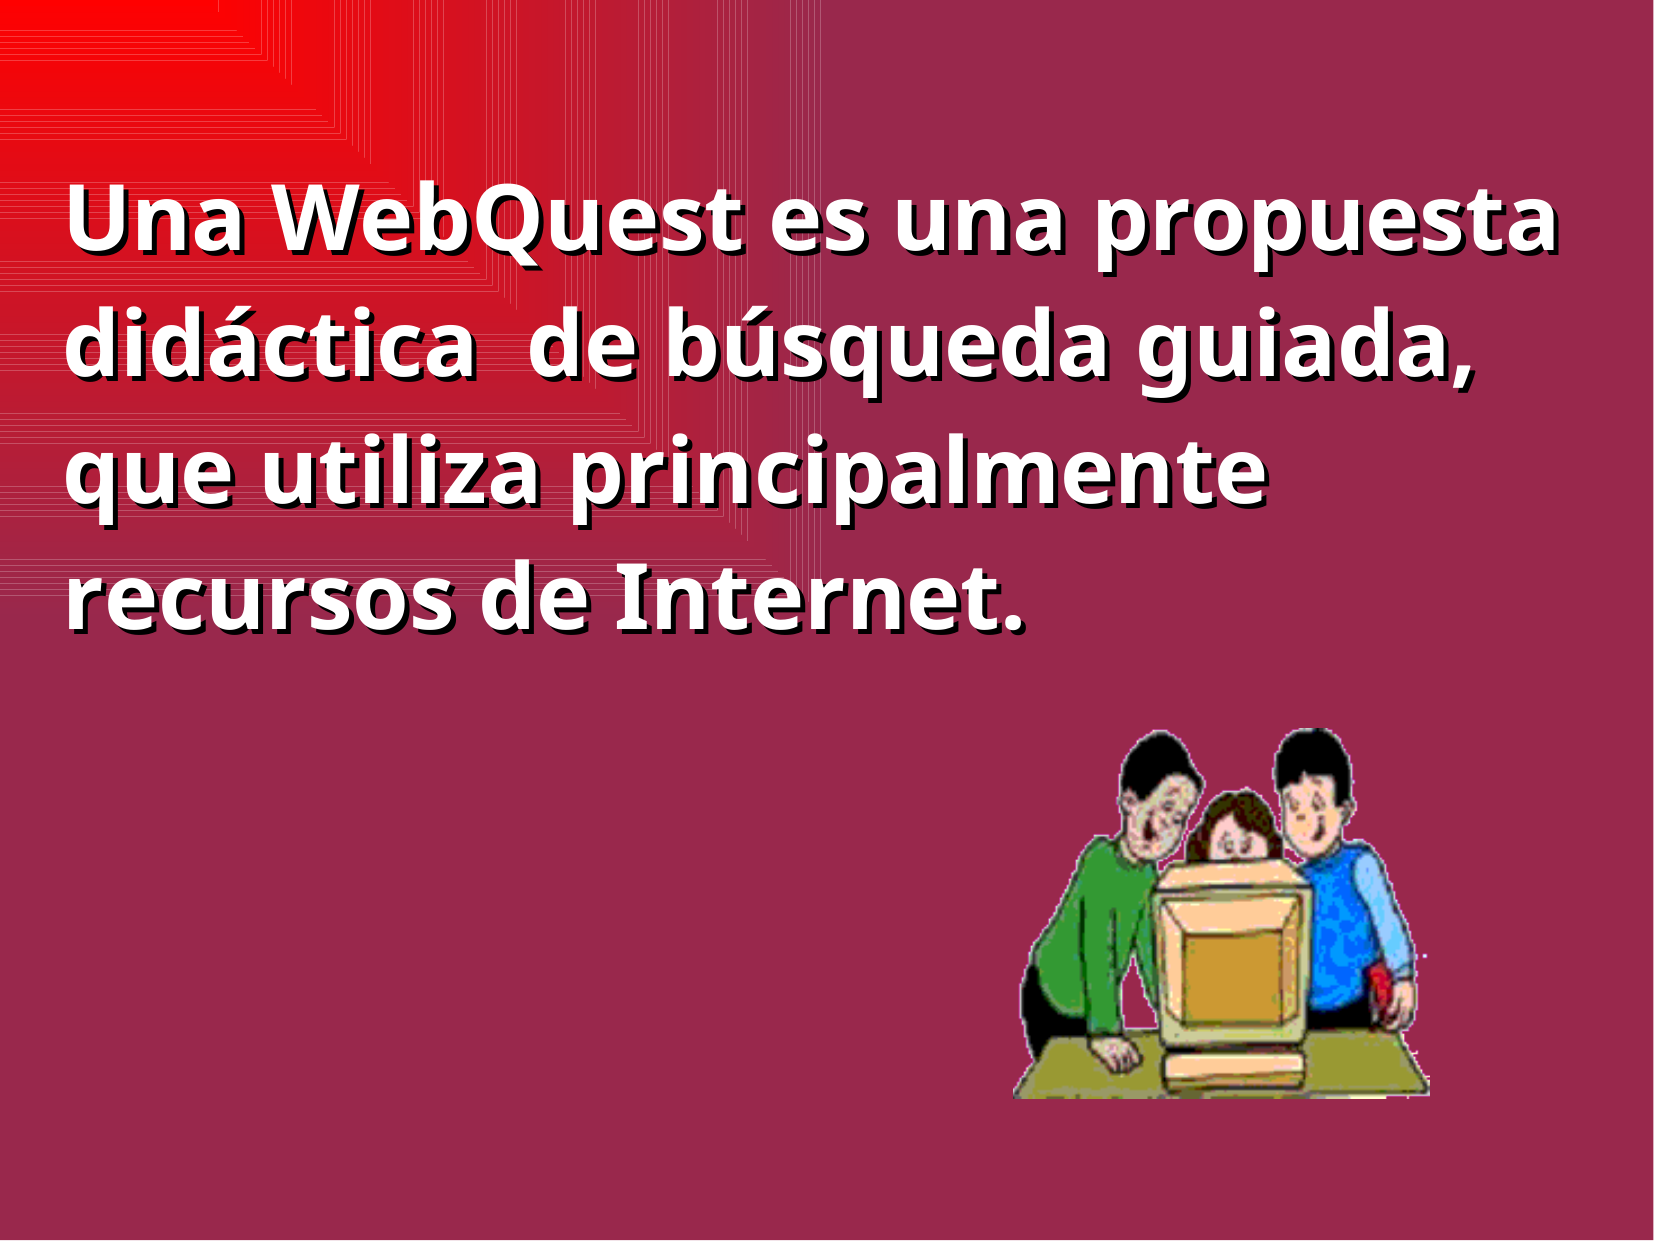

Una WebQuest es una propuesta didáctica  de búsqueda guiada, que utiliza principalmente recursos de Internet.